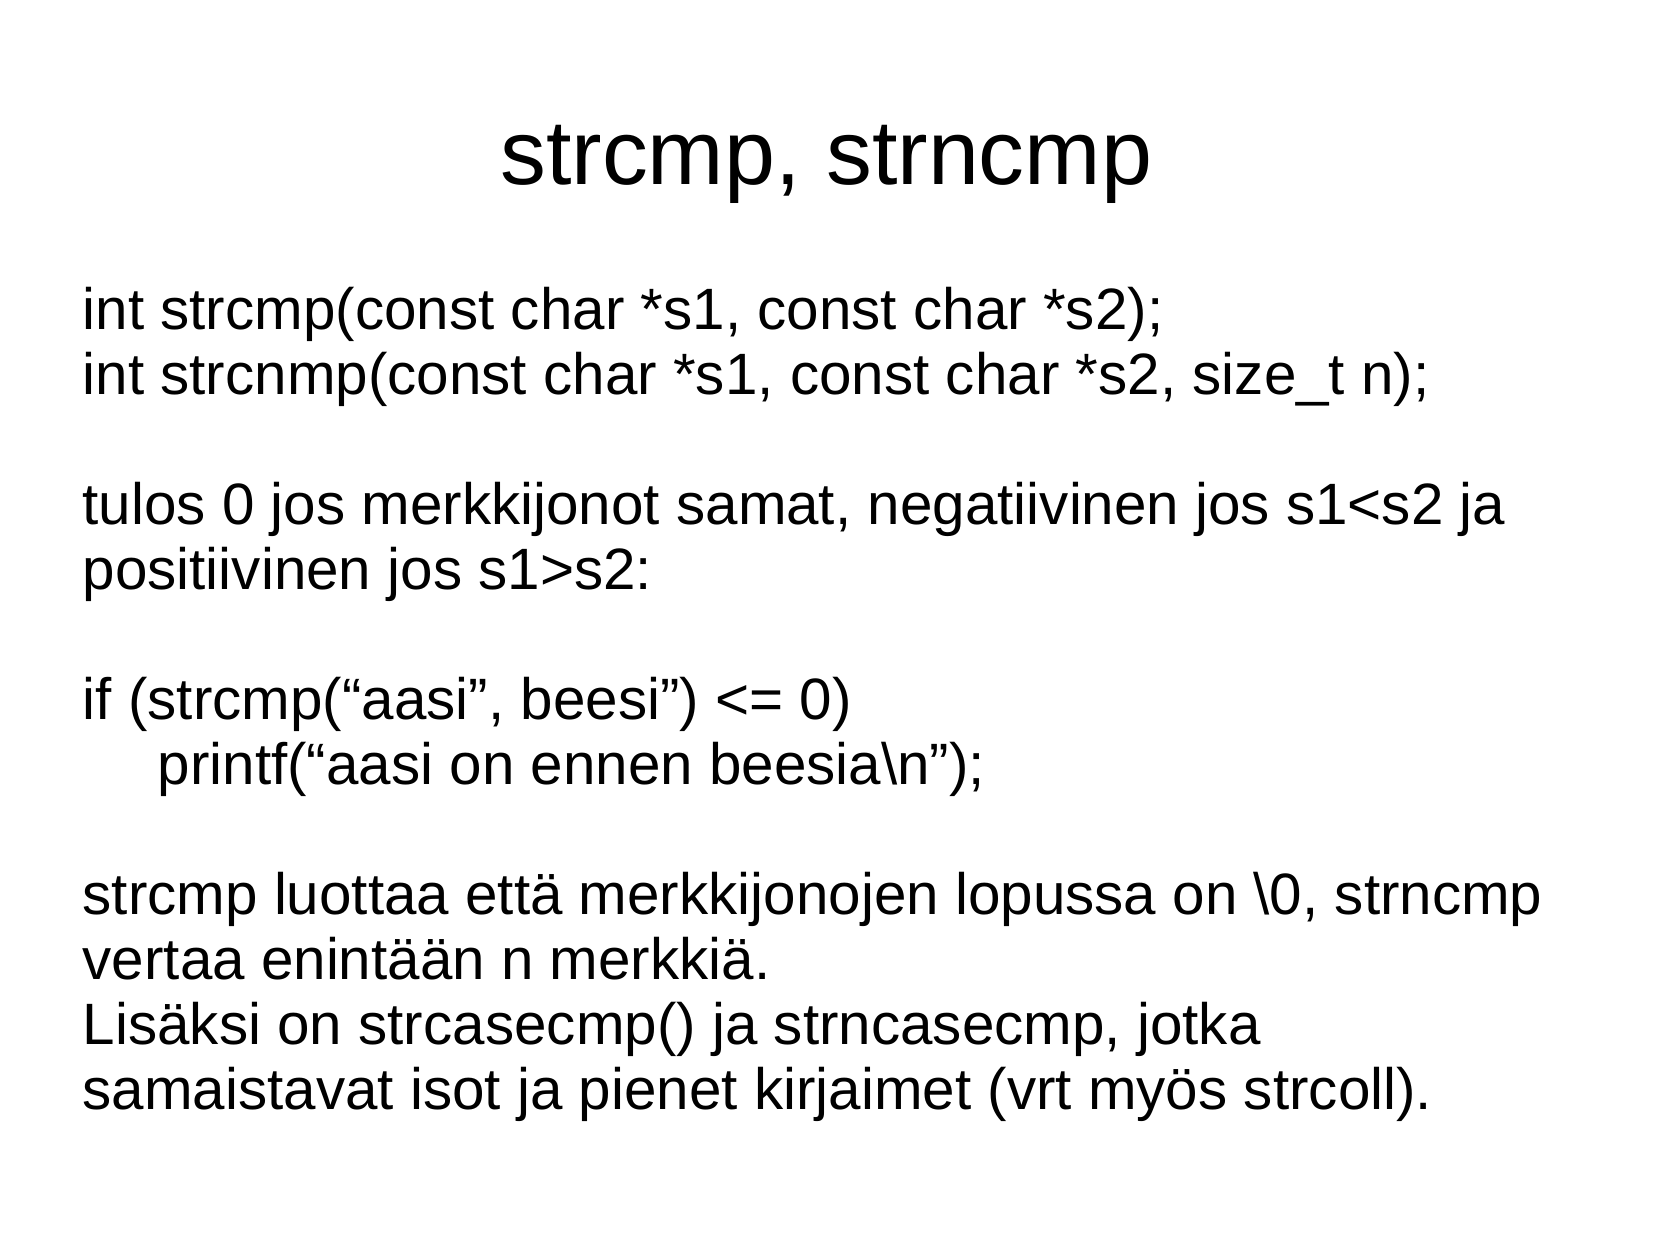

# strcmp, strncmp
int strcmp(const char *s1, const char *s2);
int strcnmp(const char *s1, const char *s2, size_t n);
tulos 0 jos merkkijonot samat, negatiivinen jos s1<s2 ja positiivinen jos s1>s2:
if (strcmp(“aasi”, beesi”) <= 0)
	printf(“aasi on ennen beesia\n”);
strcmp luottaa että merkkijonojen lopussa on \0, strncmp vertaa enintään n merkkiä.
Lisäksi on strcasecmp() ja strncasecmp, jotka samaistavat isot ja pienet kirjaimet (vrt myös strcoll).